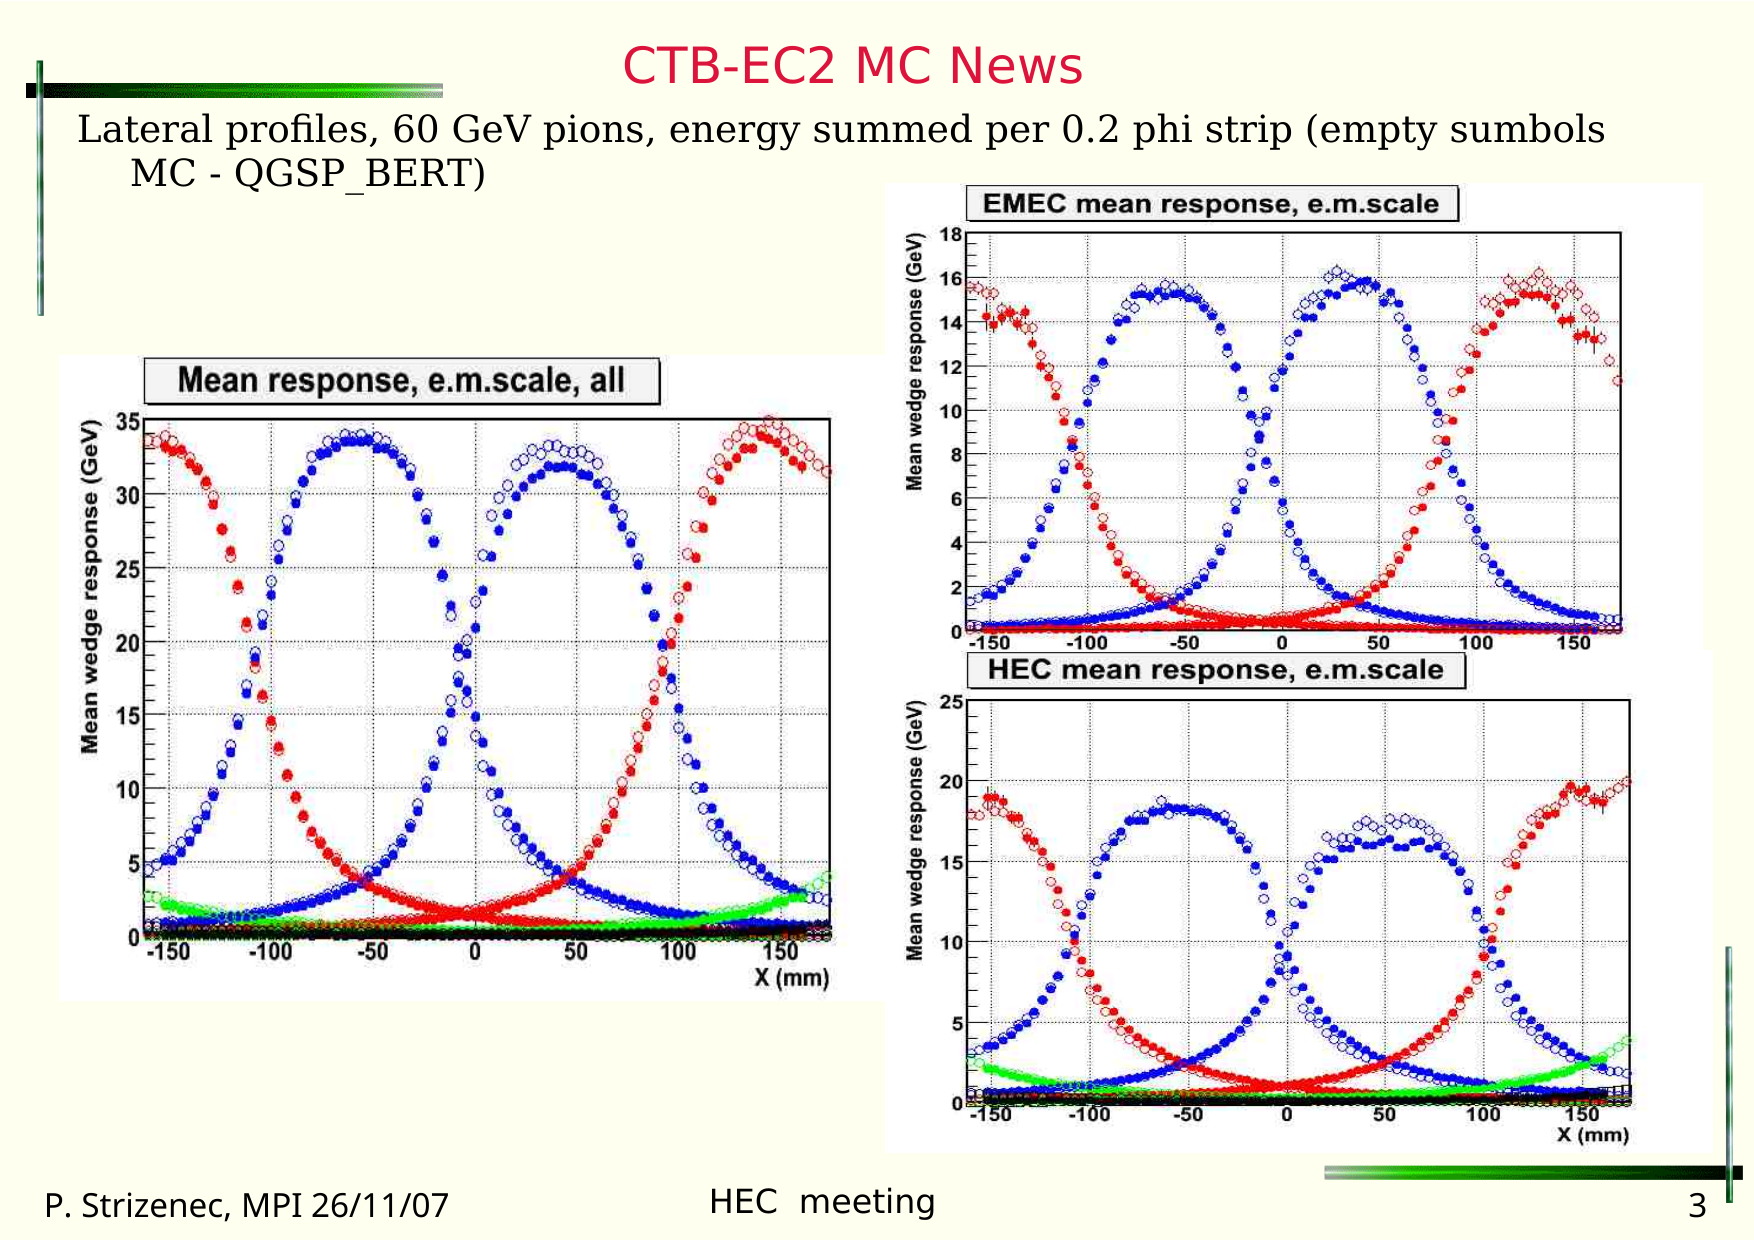

CTB-EC2 MC News
# Lateral profiles, 60 GeV pions, energy summed per 0.2 phi strip (empty sumbols MC - QGSP_BERT)
P. Strizenec, MPI 26/11/07
HEC meeting